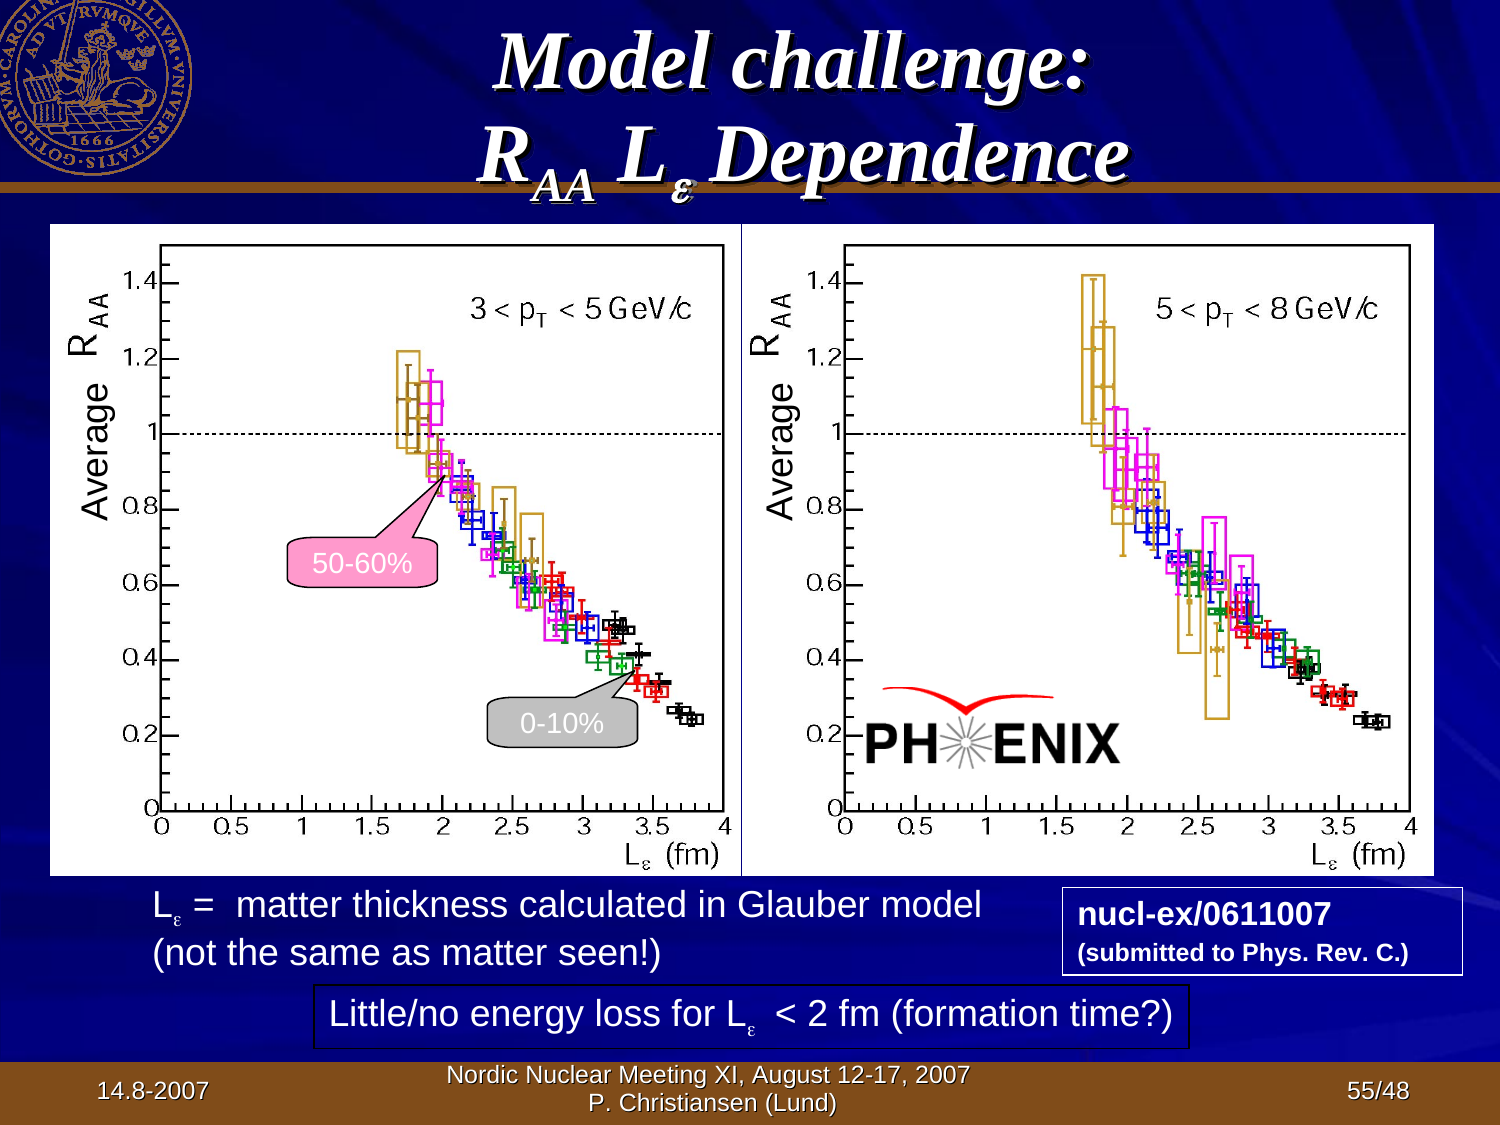

# Model challenge: RAA L Dependence
50-60%
0-10%
Average
Average
L = matter thickness calculated in Glauber model
(not the same as matter seen!)
nucl-ex/0611007
(submitted to Phys. Rev. C.)
Little/no energy loss for L< 2 fm (formation time?)
55